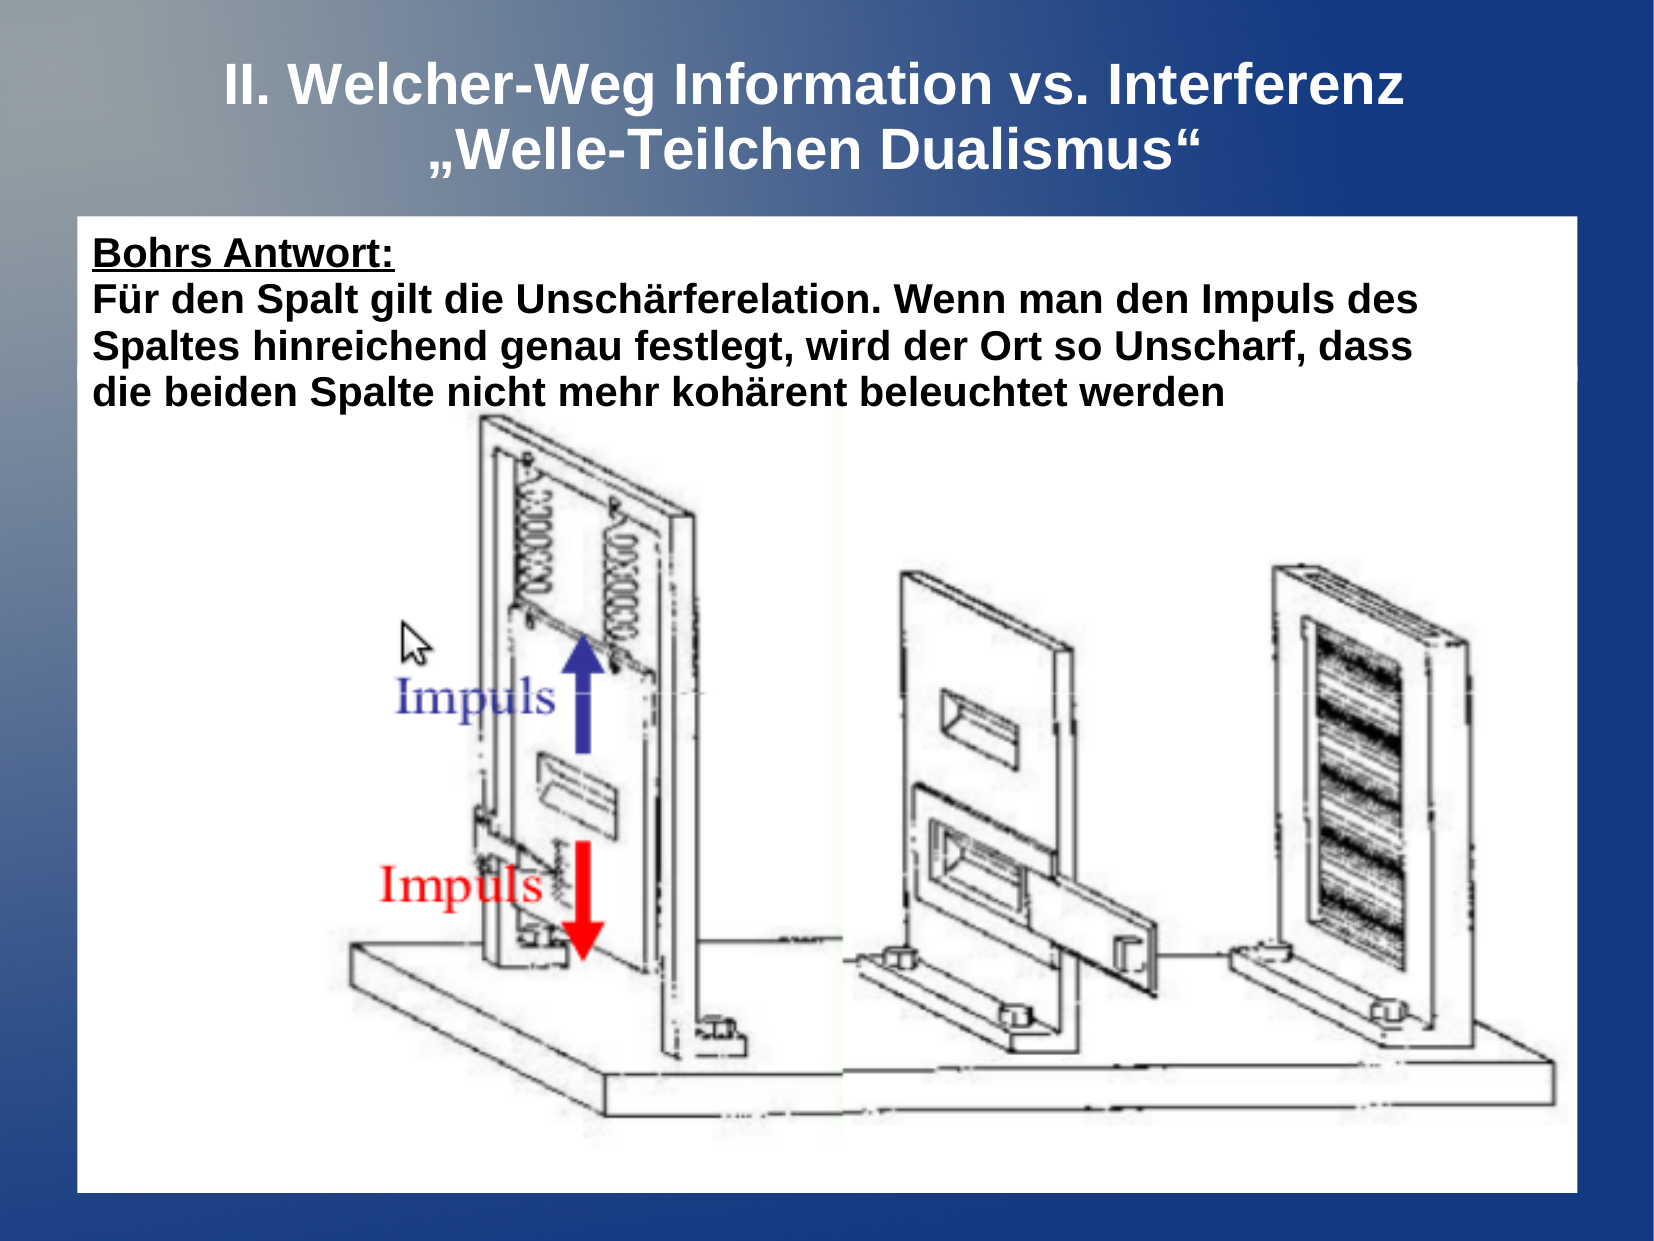

# II. Welcher-Weg Information vs. Interferenz „Welle-Teilchen Dualismus“
Bohrs Antwort:
Für den Spalt gilt die Unschärferelation. Wenn man den Impuls des
Spaltes hinreichend genau festlegt, wird der Ort so Unscharf, dass
die beiden Spalte nicht mehr kohärent beleuchtet werden